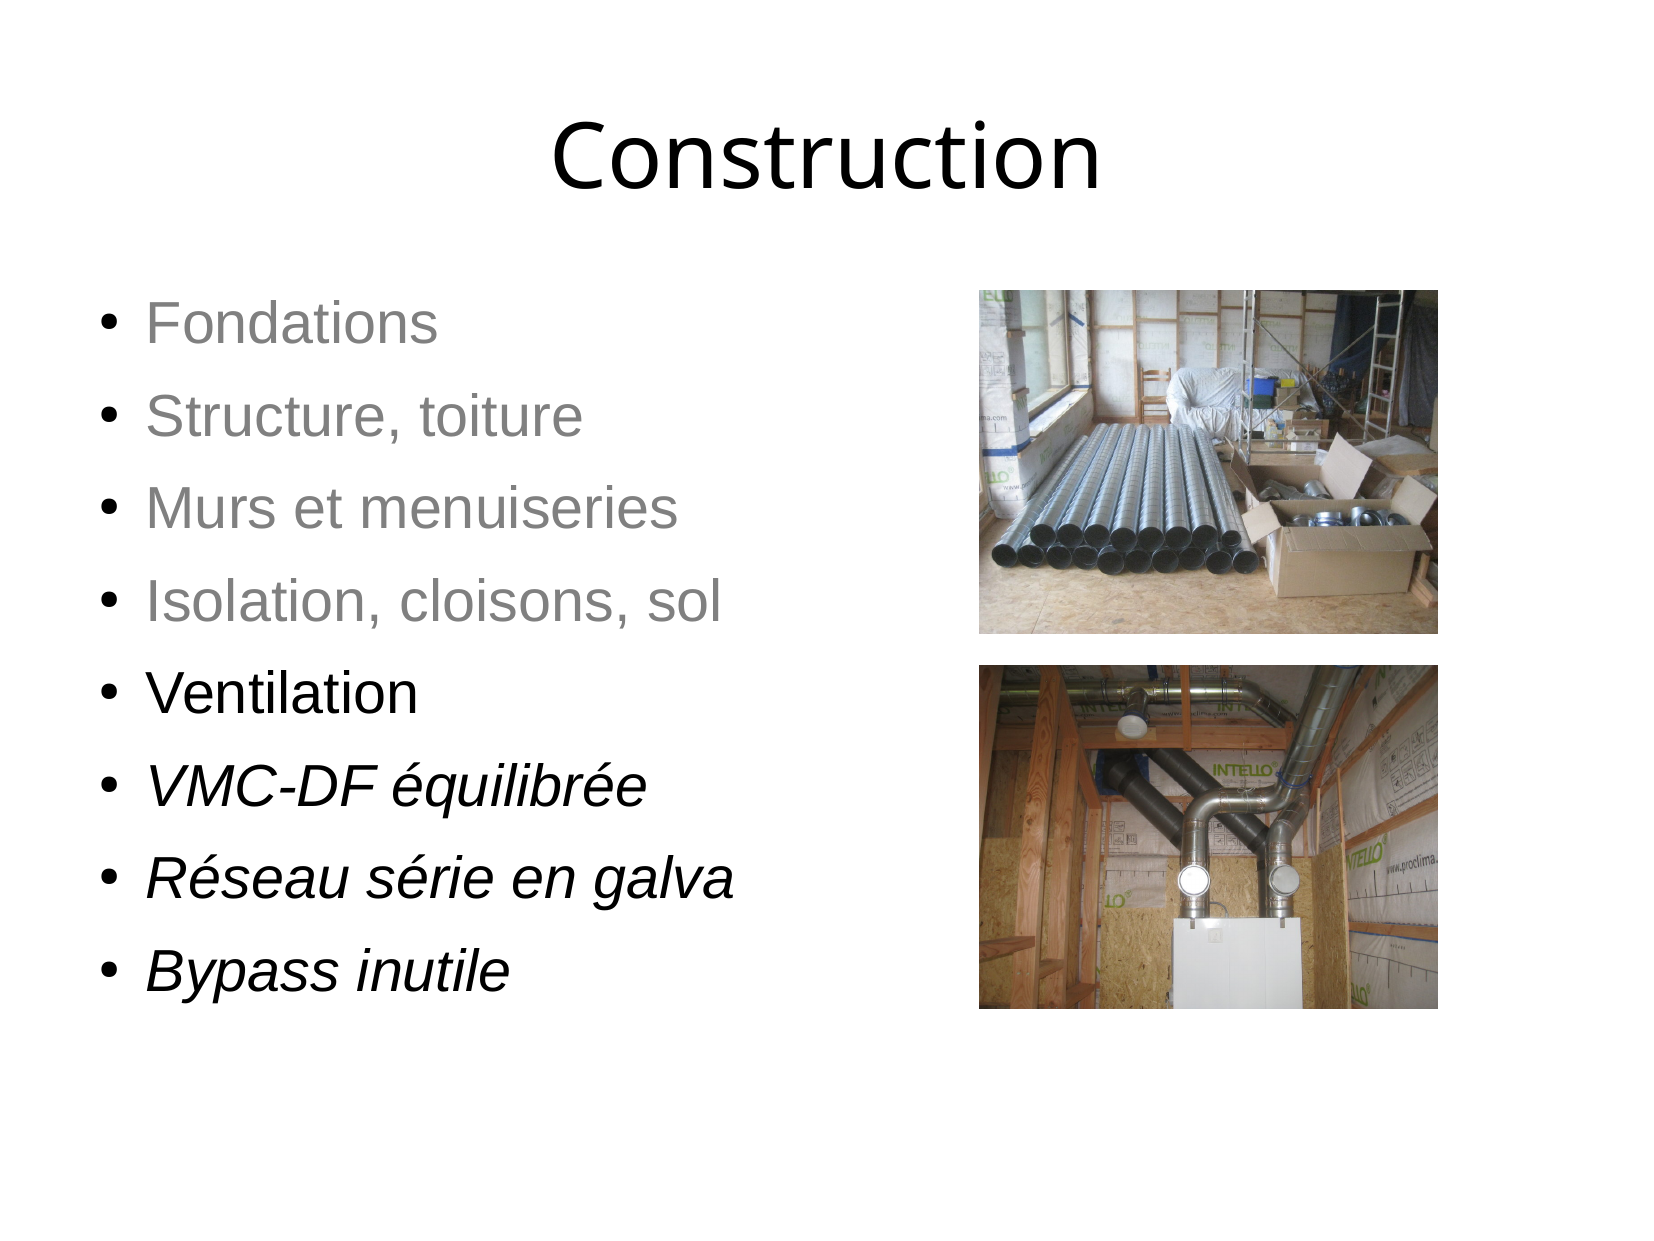

# Construction
Fondations
Structure, toiture
Murs et menuiseries
Isolation, cloisons, sol
Ventilation
VMC-DF équilibrée
Réseau série en galva
Bypass inutile